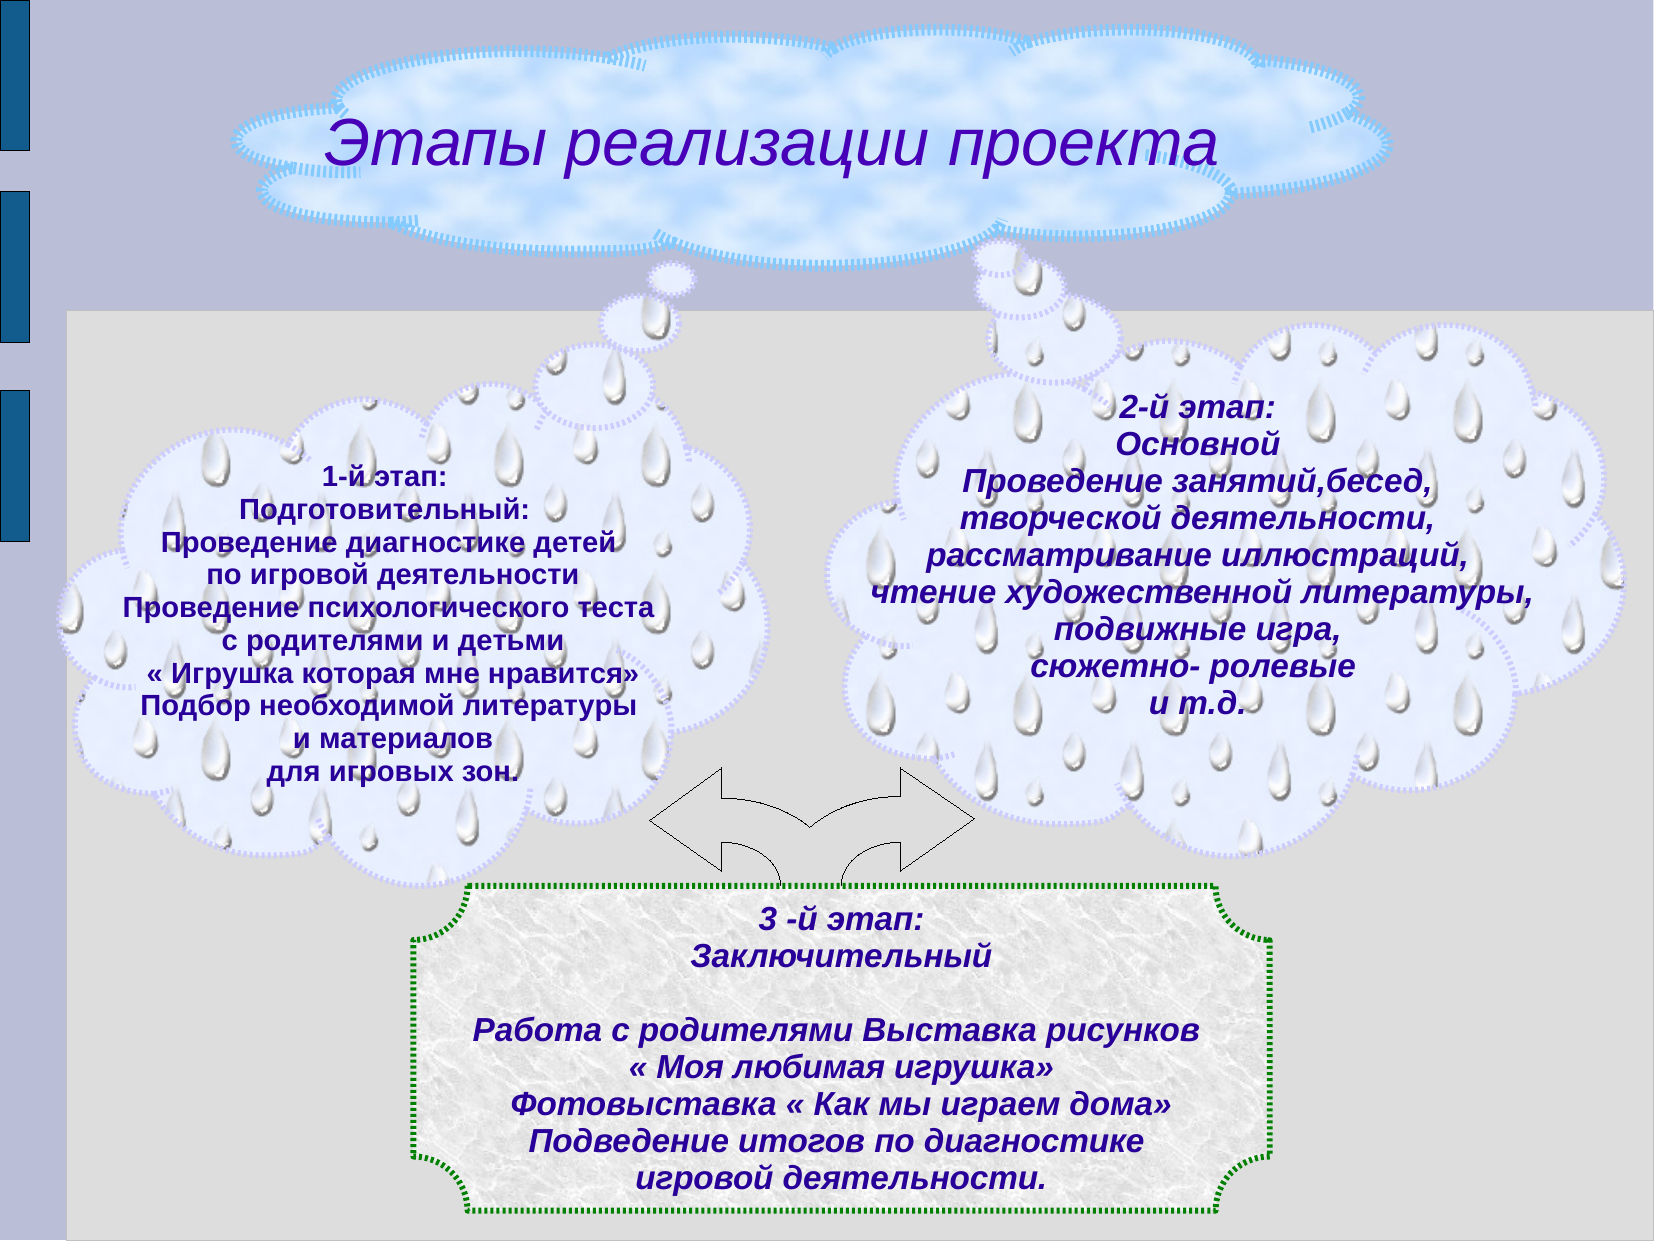

Этапы реализации проекта
2-й этап:
Основной
Проведение занятий,бесед,
творческой деятельности,
рассматривание иллюстраций,
 чтение художественной литературы,
 подвижные игра,
сюжетно- ролевые
и т.д.
1-й этап:
Подготовительный:
Проведение диагностике детей
 по игровой деятельности
Проведение психологического теста
 с родителями и детьми
 « Игрушка которая мне нравится»
Подбор необходимой литературы
 и материалов
 для игровых зон.
3 -й этап:
Заключительный
Работа с родителями Выставка рисунков
« Моя любимая игрушка»
Фотовыставка « Как мы играем дома»
Подведение итогов по диагностике
игровой деятельности.